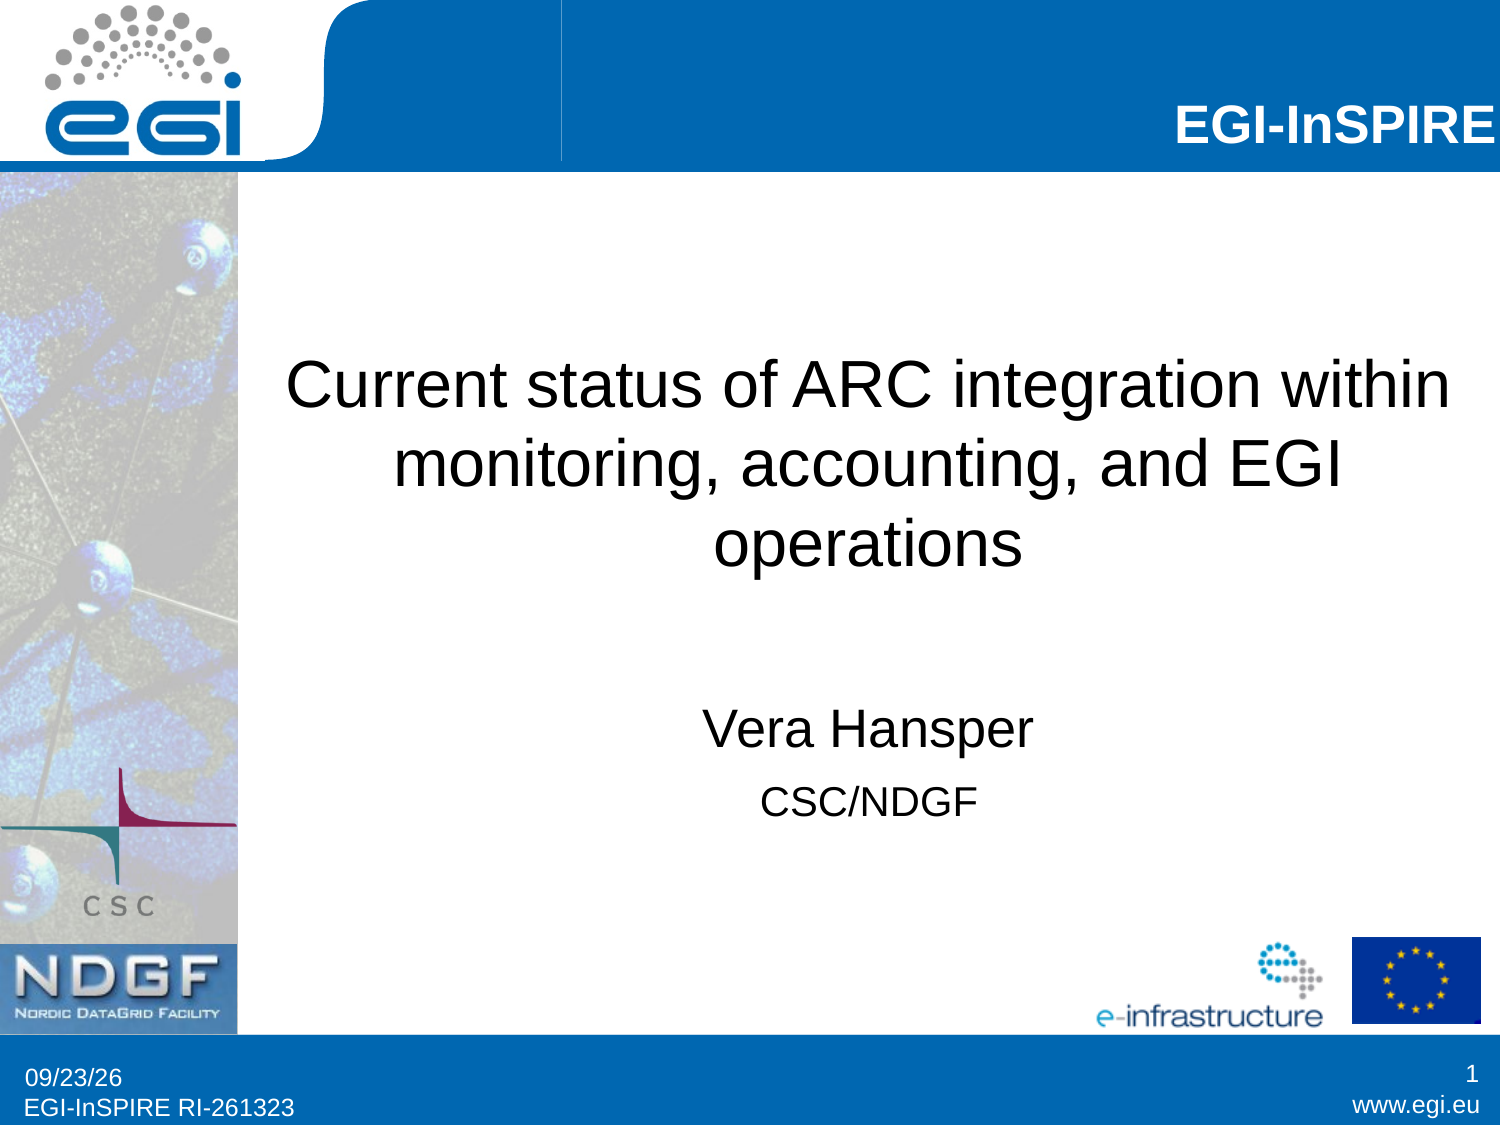

# Current status of ARC integration within monitoring, accounting, and EGI operations
Vera Hansper
CSC/NDGF